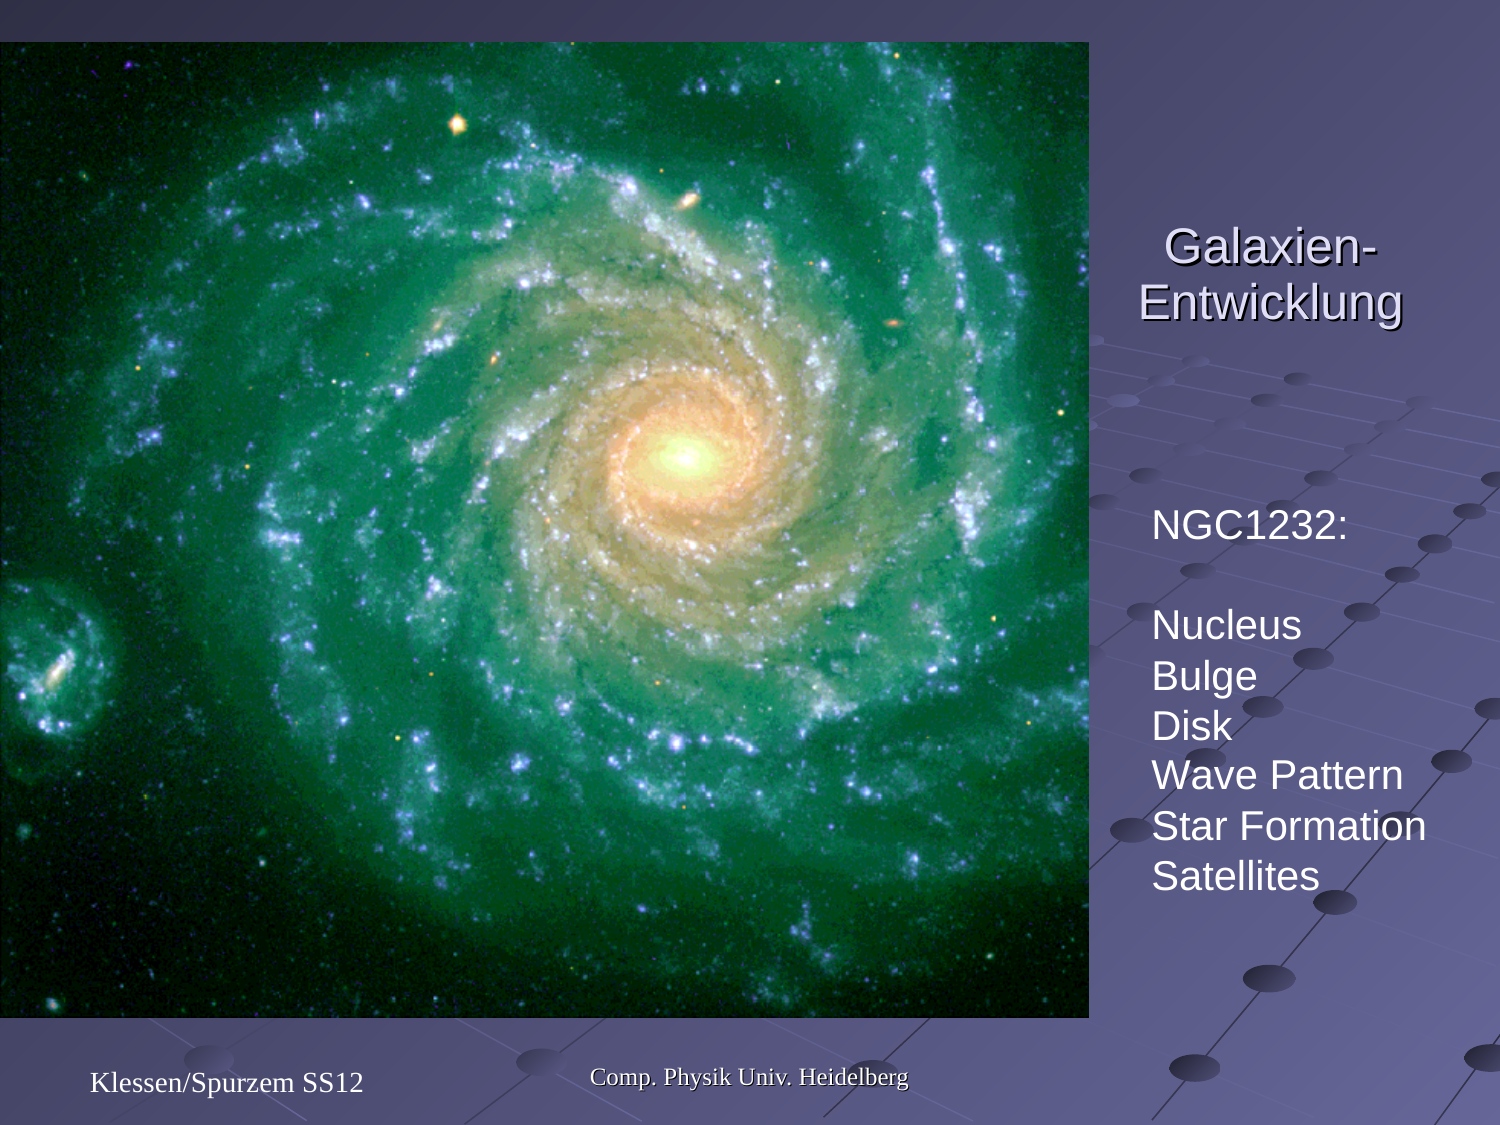

# Galaxien-Entwicklung
NGC1232:
Nucleus
Bulge
Disk
Wave Pattern
Star Formation
Satellites
August 22, 2002